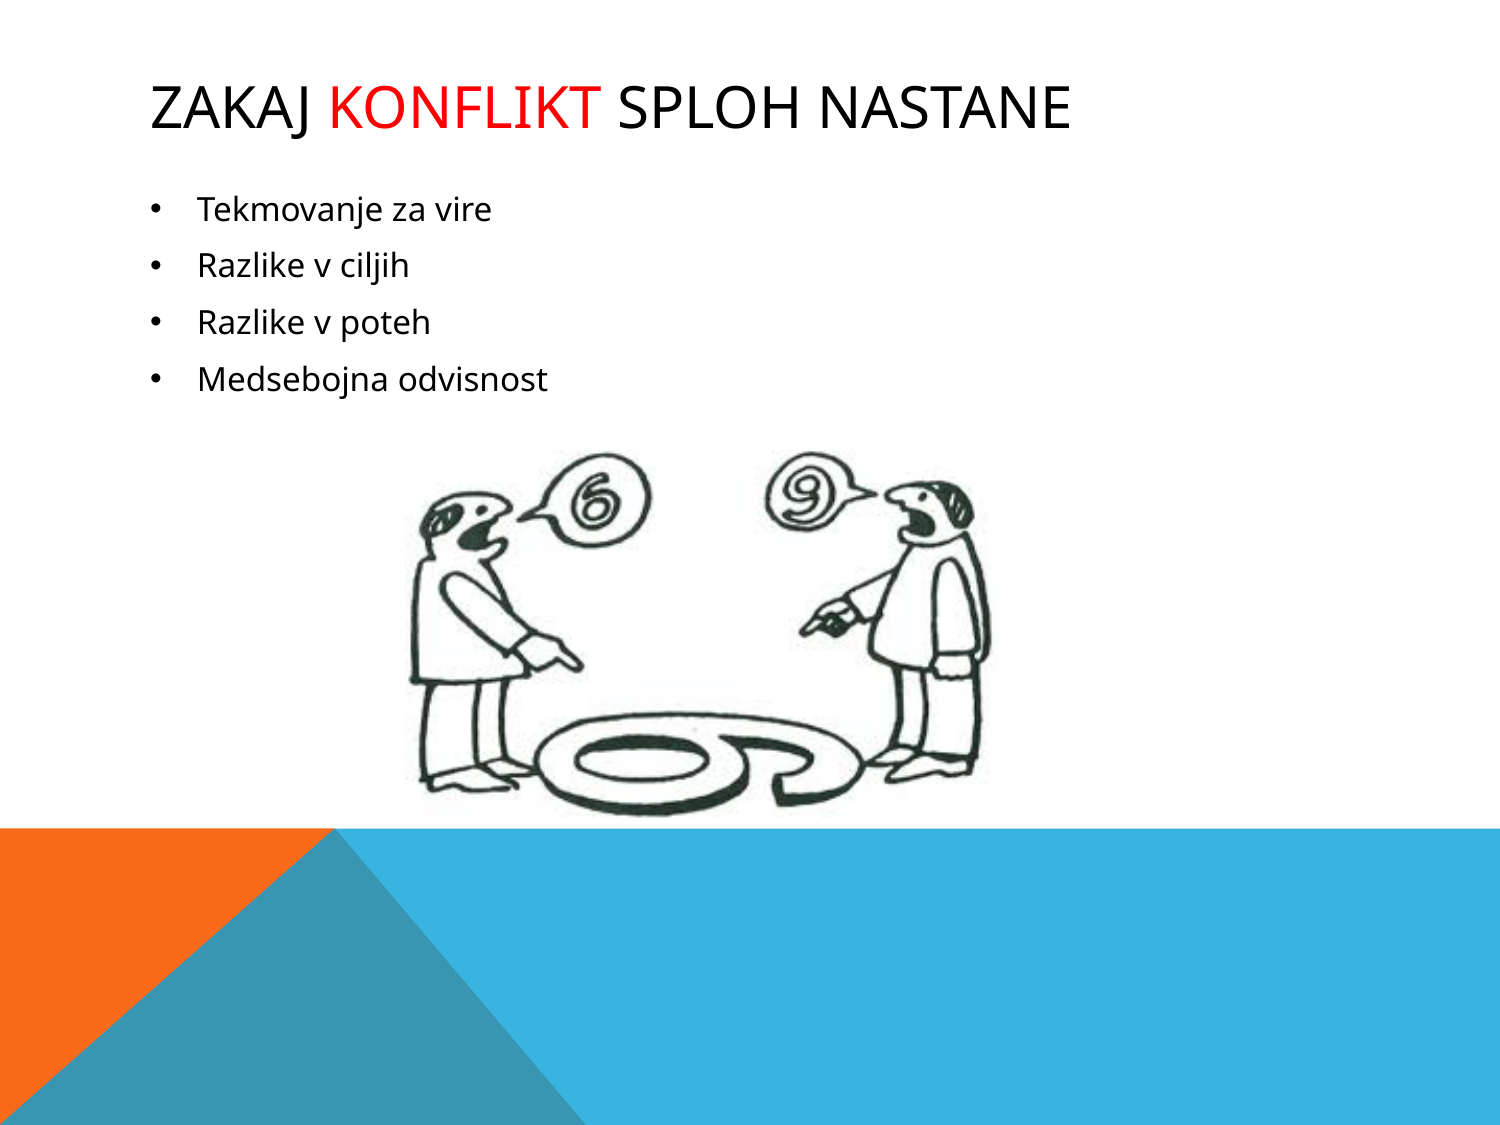

# Zakaj konflikt sploh nastane
Tekmovanje za vire
Razlike v ciljih
Razlike v poteh
Medsebojna odvisnost